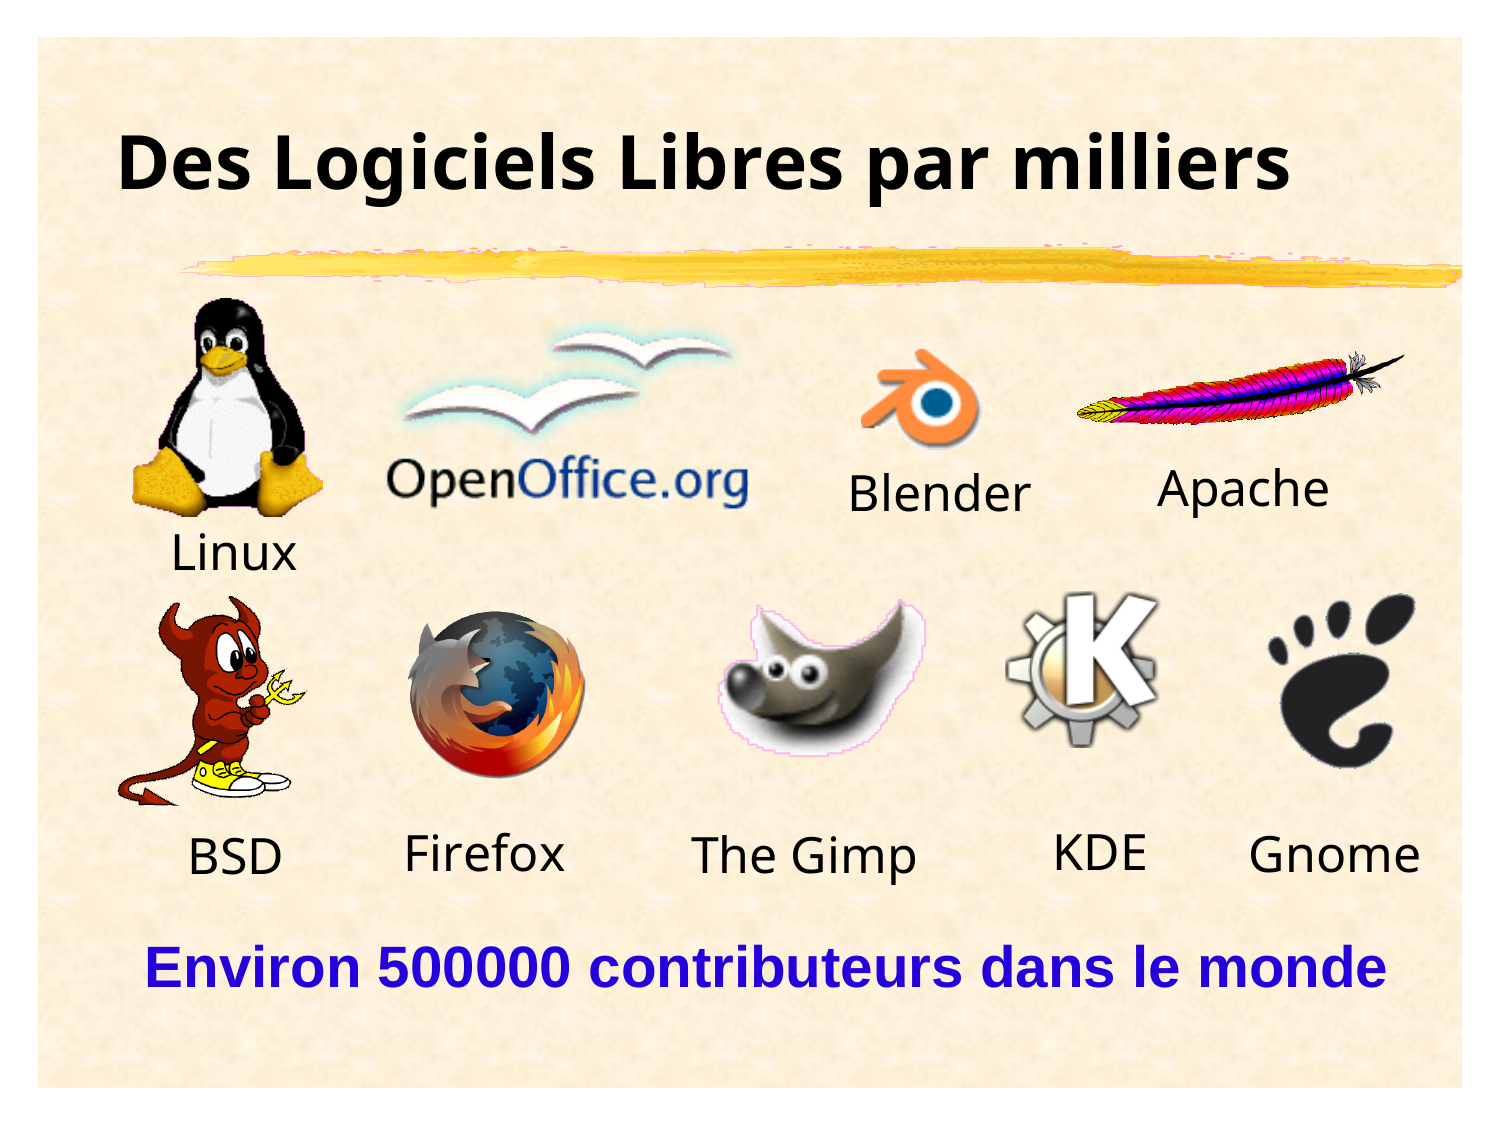

# Des Logiciels Libres par milliers
Apache
Blender
Linux
KDE
Firefox
Gnome
The Gimp
BSD
Environ 500000 contributeurs dans le monde